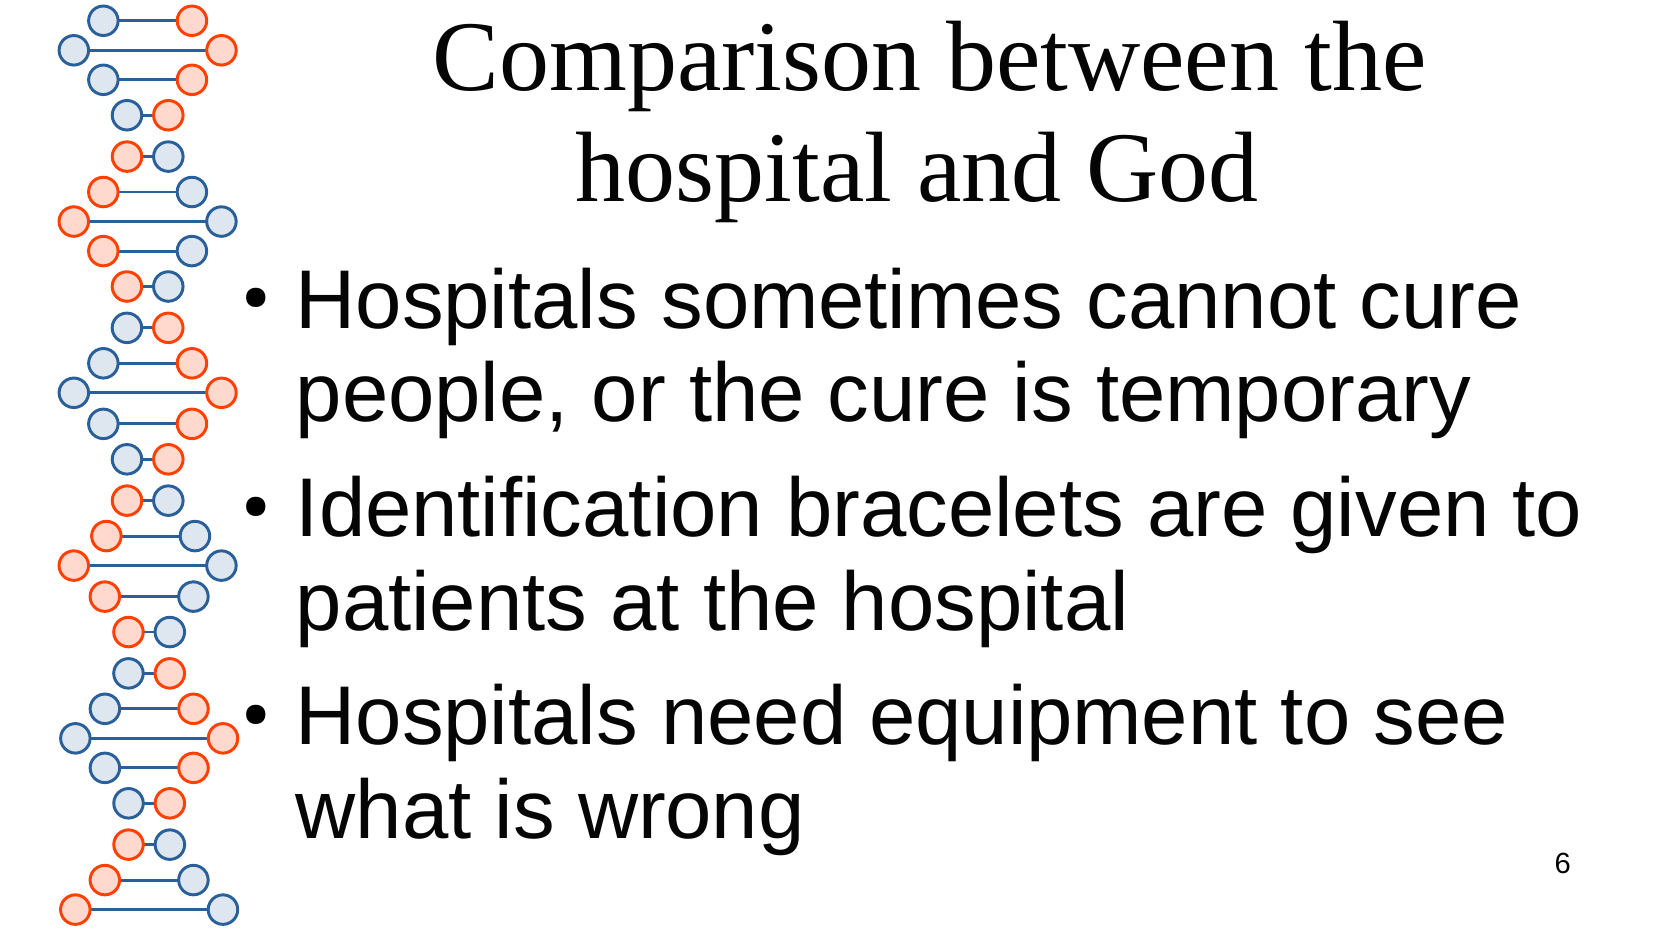

# Comparison between the hospital and God
Hospitals sometimes cannot cure people, or the cure is temporary
Identification bracelets are given to patients at the hospital
Hospitals need equipment to see what is wrong
6